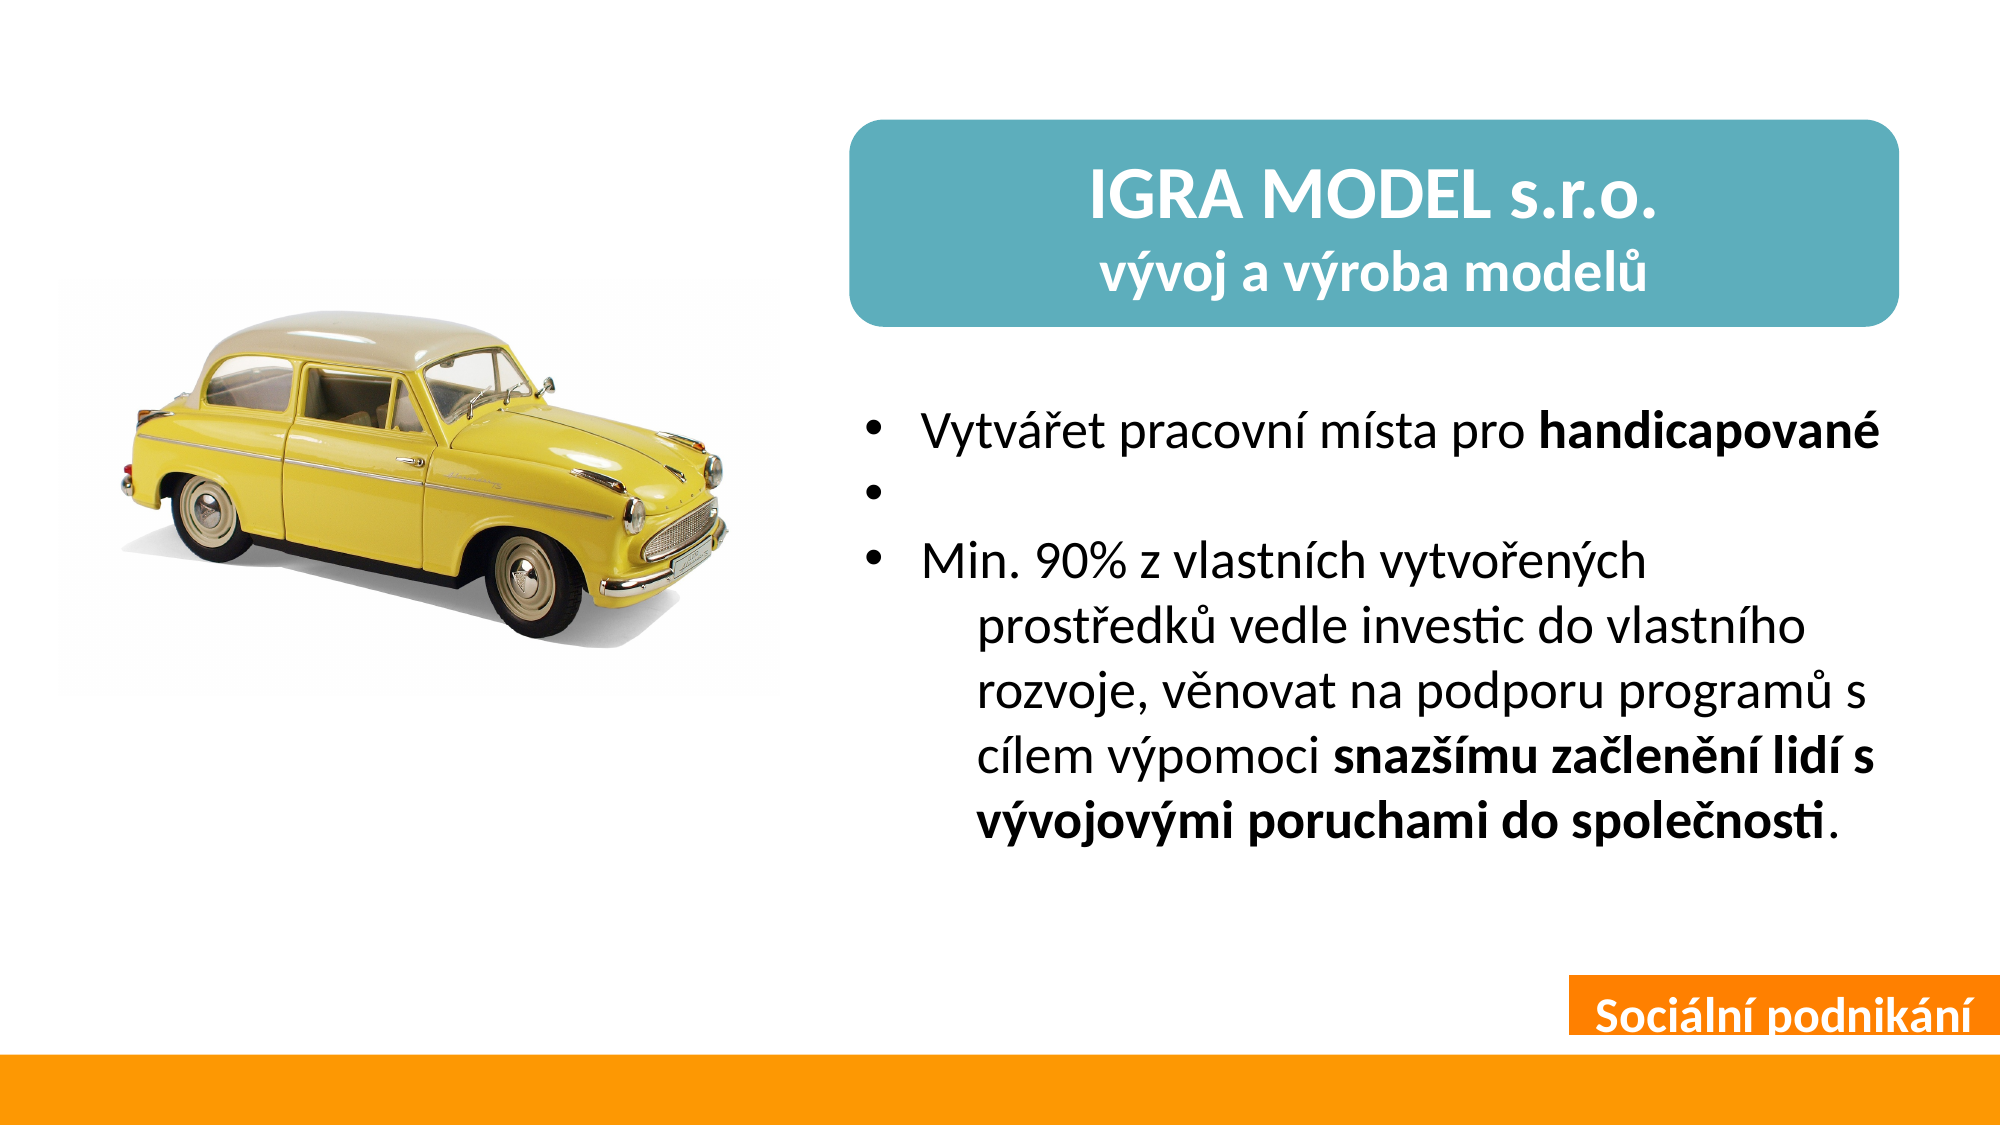

IGRA MODEL s.r.o.
vývoj a výroba modelů
Vytvářet pracovní místa pro handicapované
Min. 90% z vlastních vytvořených prostředků vedle investic do vlastního rozvoje, věnovat na podporu programů s cílem výpomoci snazšímu začlenění lidí s vývojovými poruchami do společnosti.
Sociální podnikání